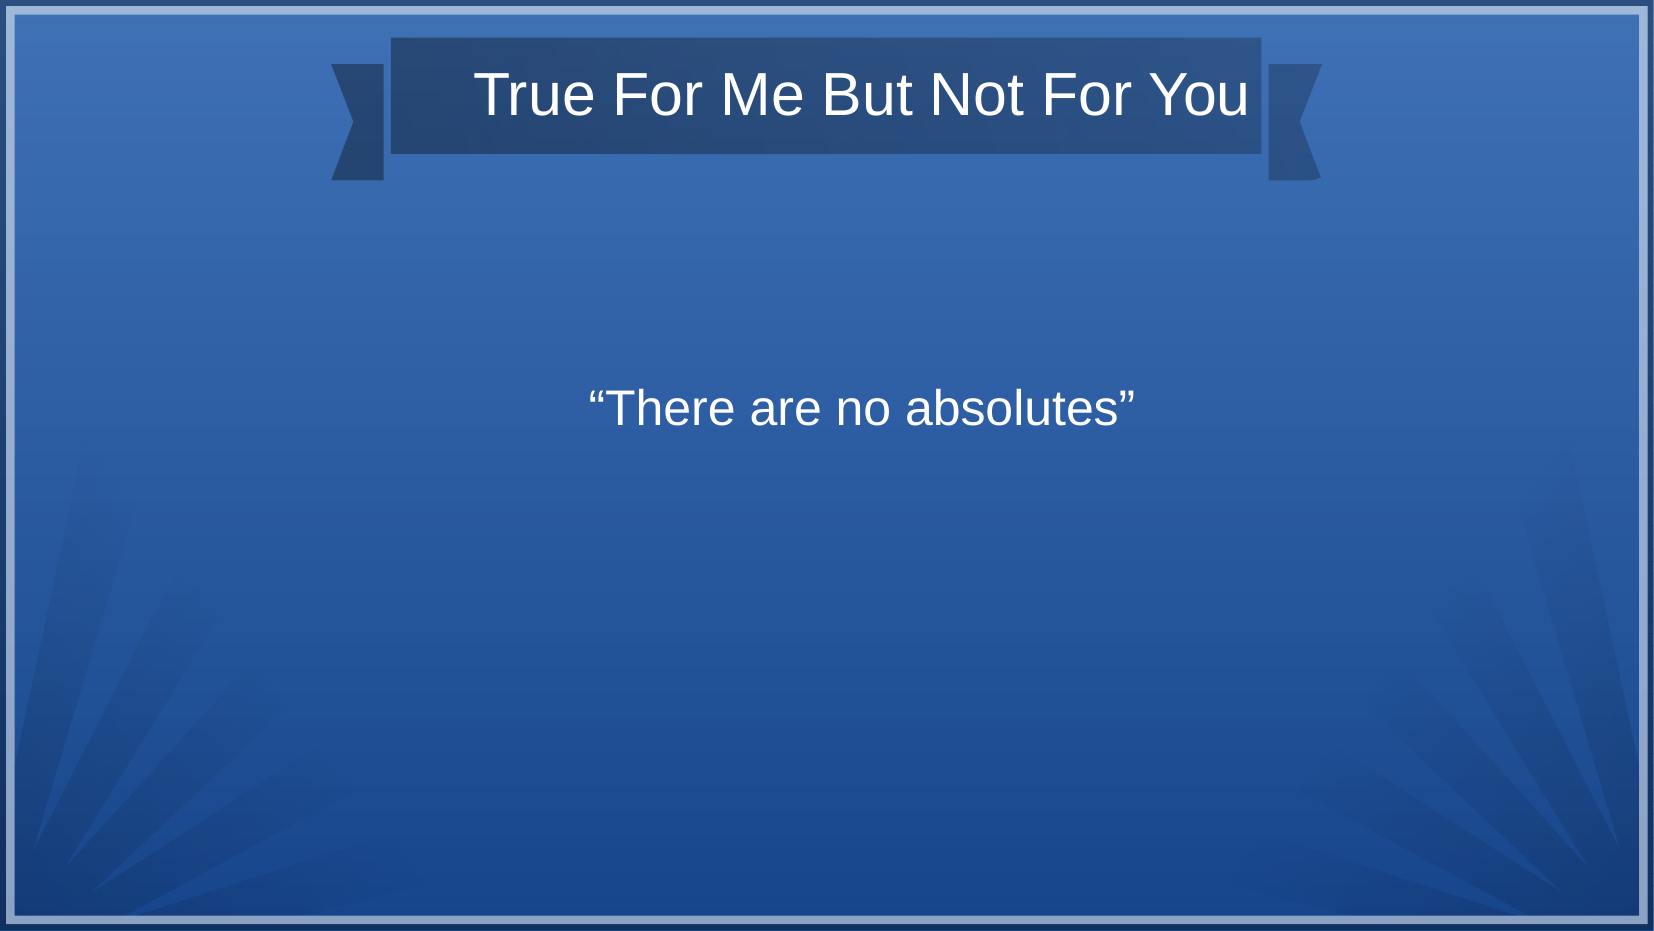

# True For Me But Not For You
“There are no absolutes”